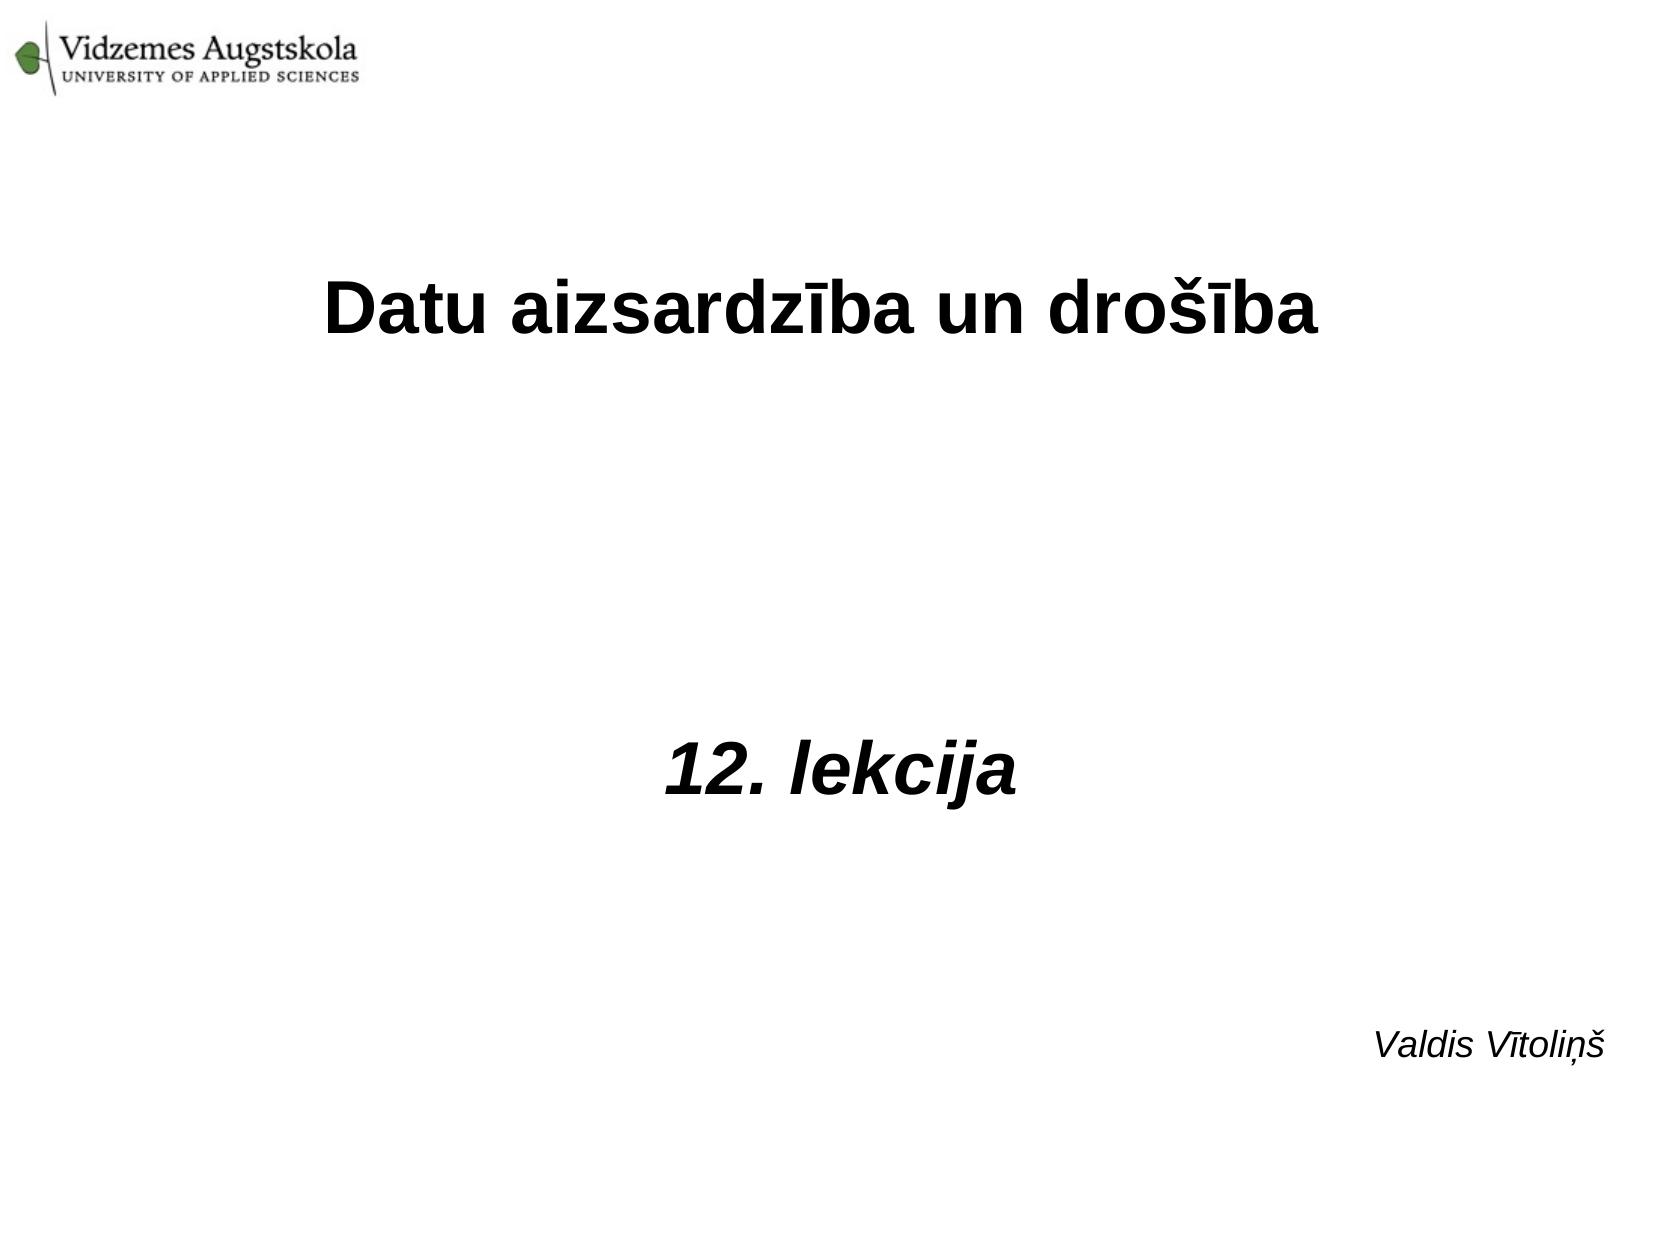

# Datu aizsardzība un drošība
12. lekcija
Valdis Vītoliņš